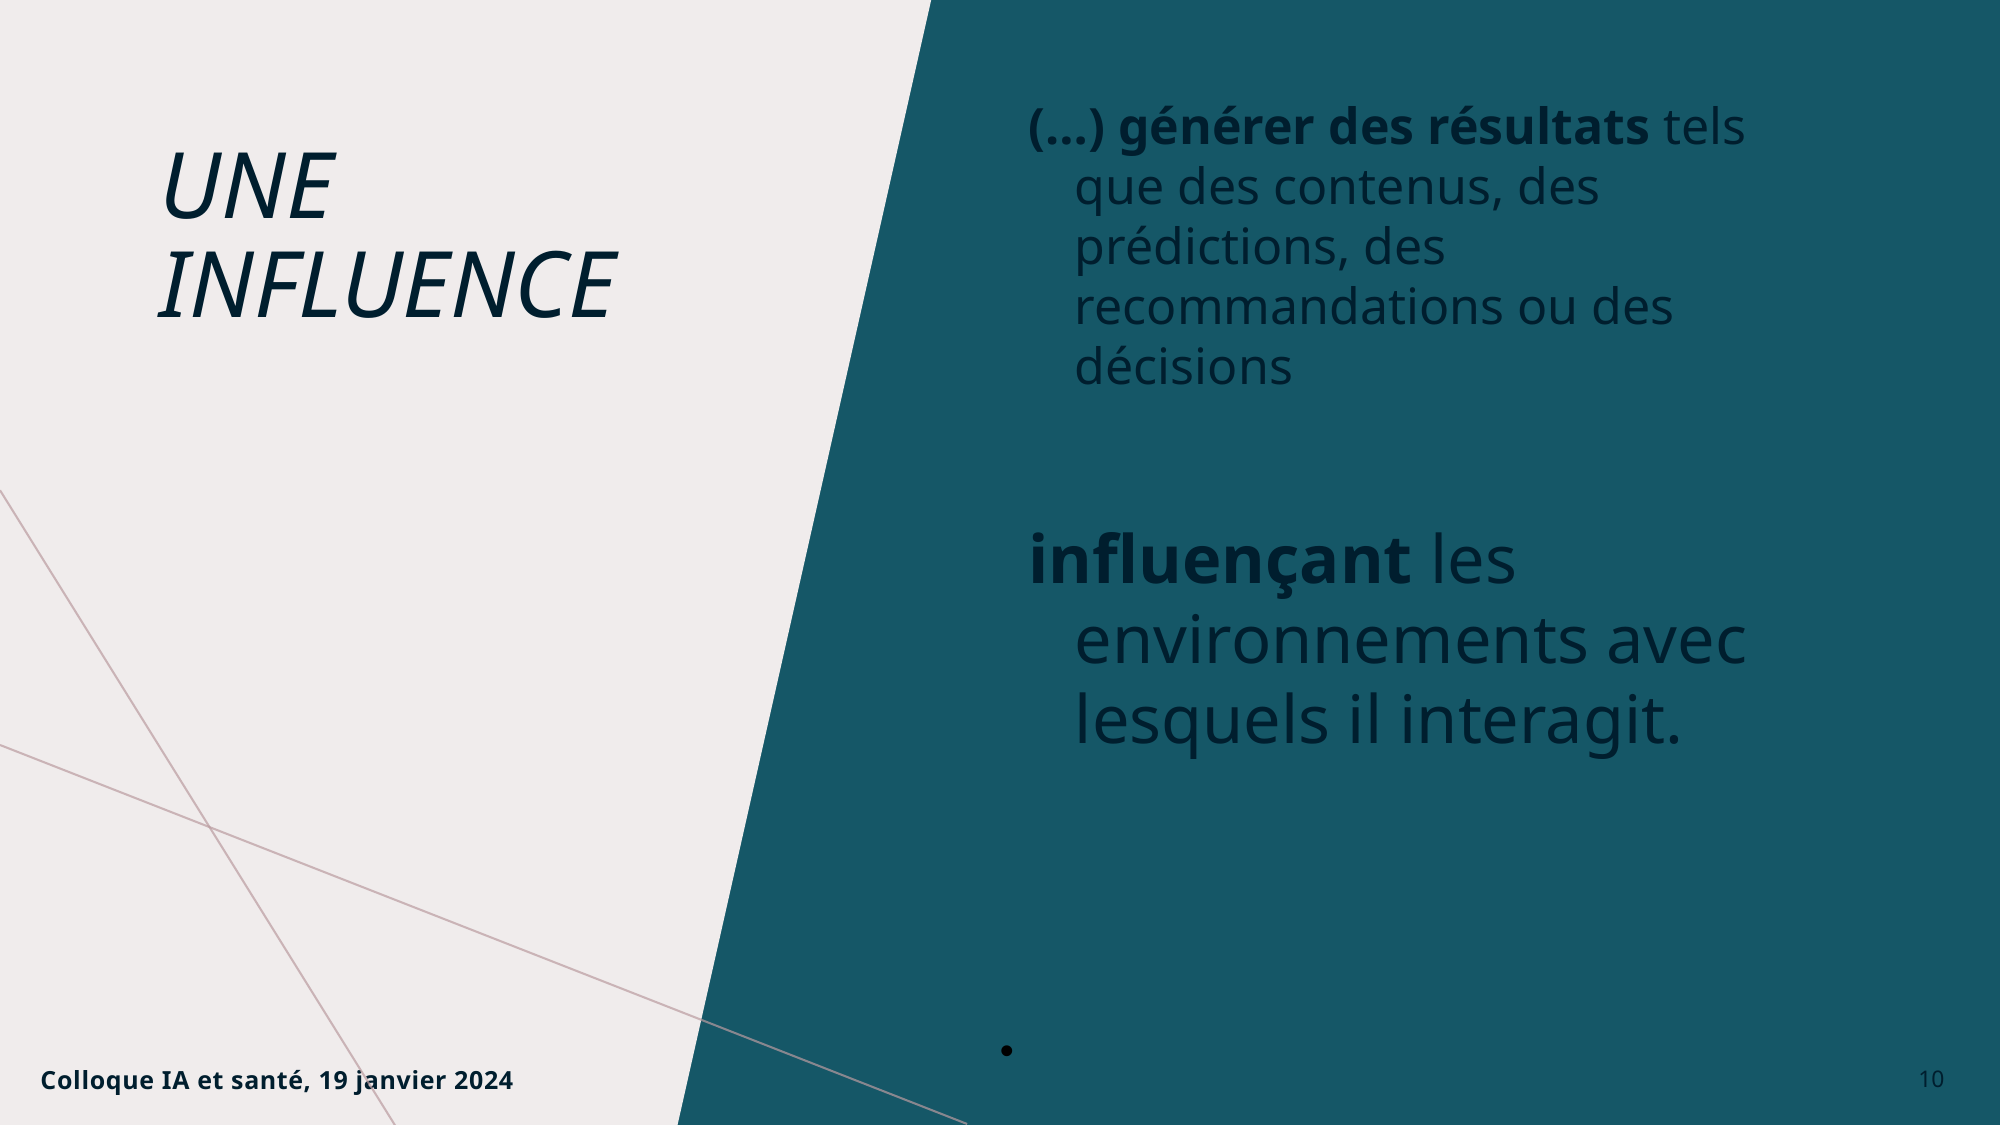

(…) générer des résultats tels que des contenus, des prédictions, des recommandations ou des décisions
influençant les environnements avec lesquels il interagit.
# une influence
Colloque IA et santé, 19 janvier 2024